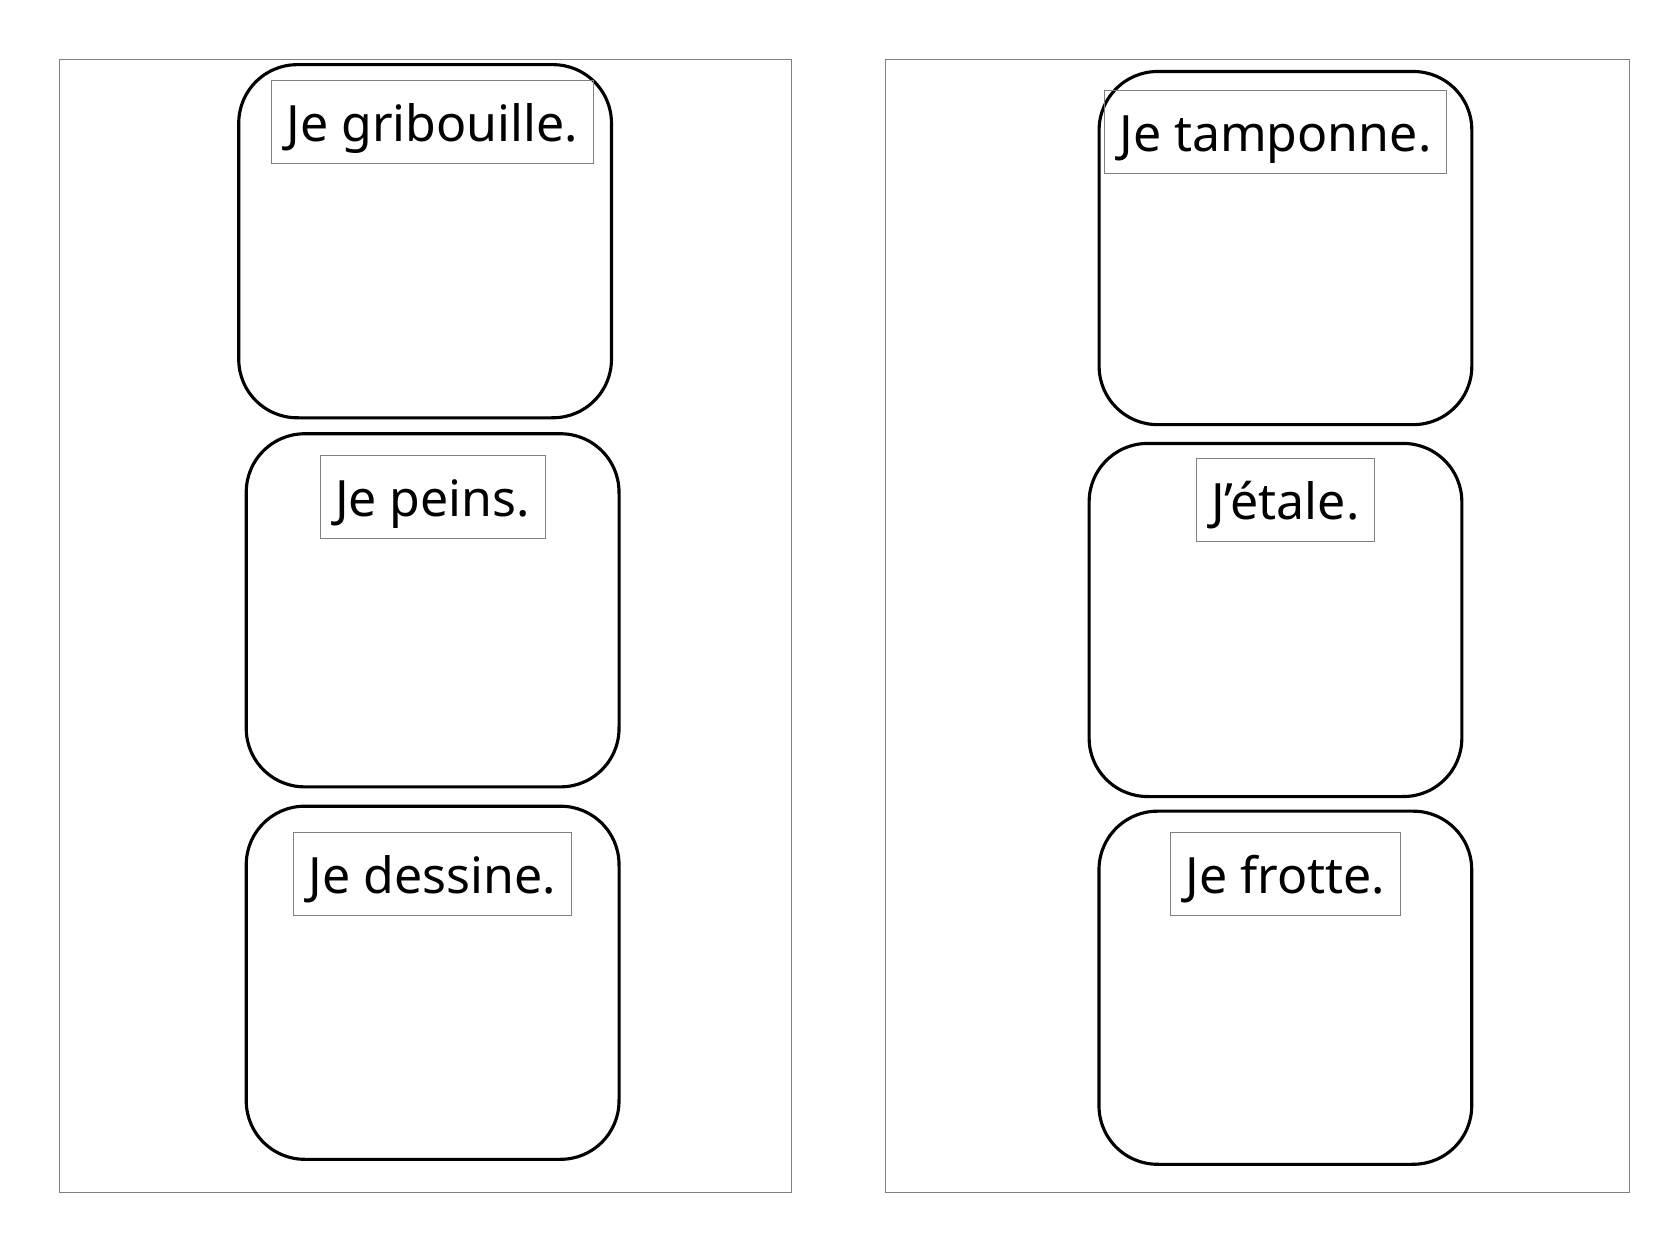

Je gribouille.
Je tamponne.
Je peins.
J’étale.
Je dessine.
Je frotte.